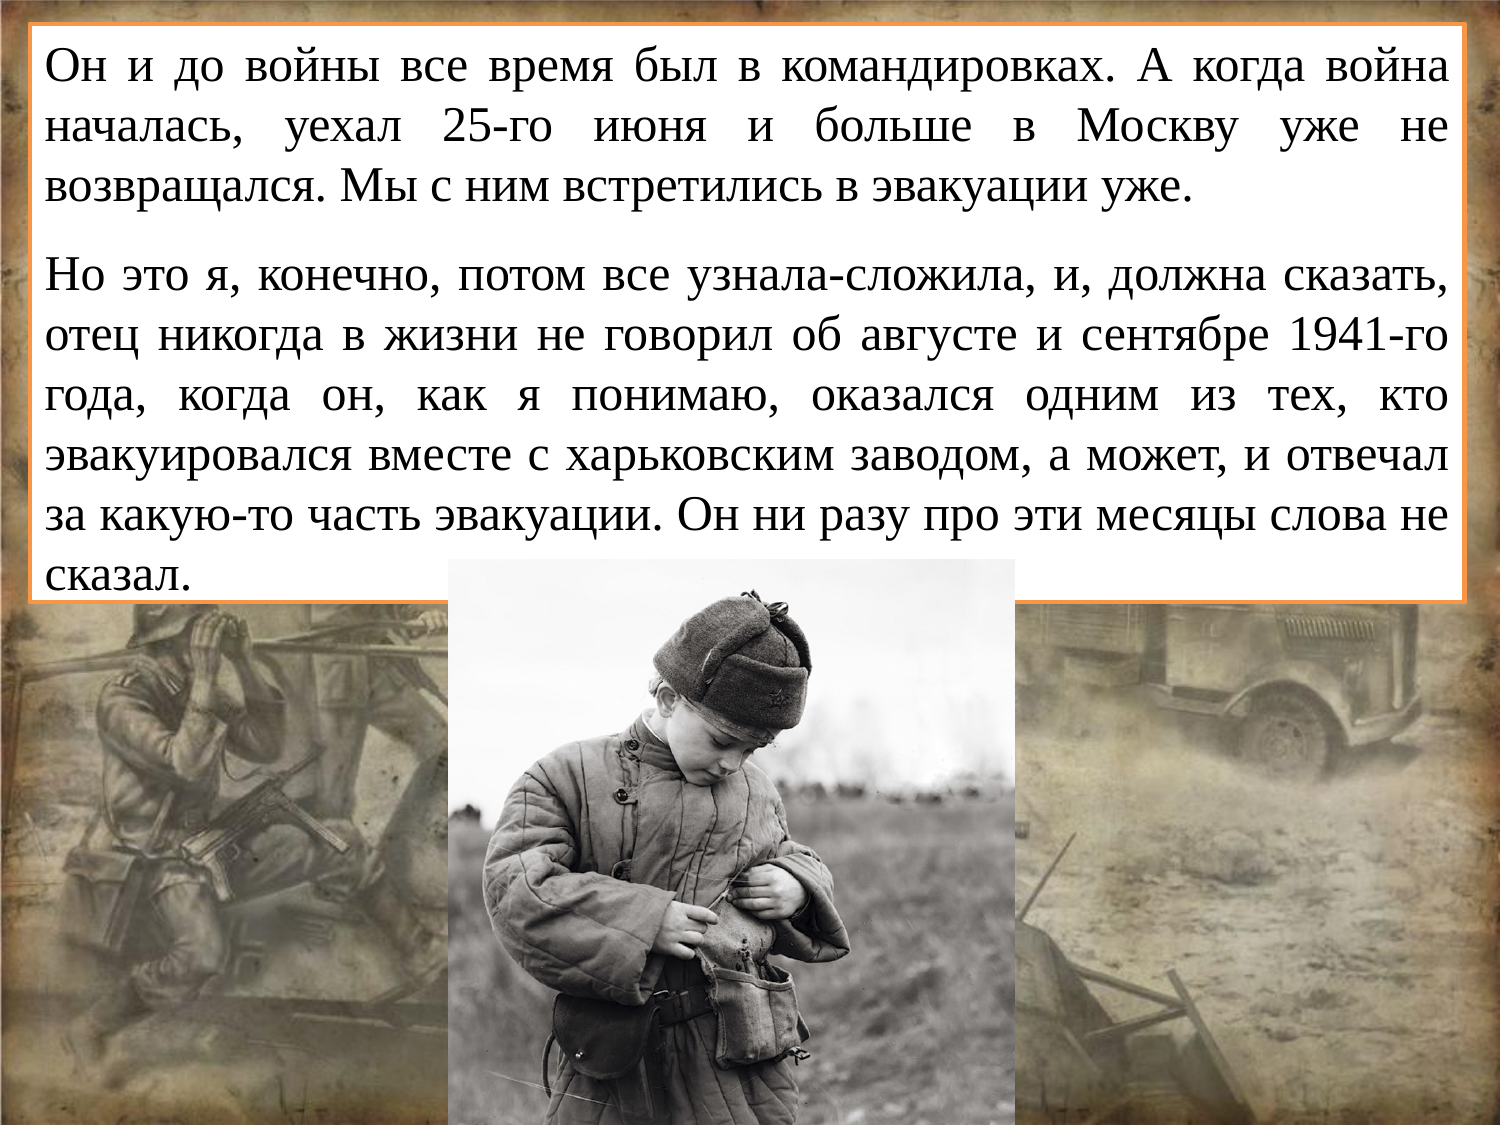

Он и до войны все время был в командировках. А когда война началась, уехал 25-го июня и больше в Москву уже не возвращался. Мы с ним встретились в эвакуации уже.
Но это я, конечно, потом все узнала-сложила, и, должна сказать, отец никогда в жизни не говорил об августе и сентябре 1941-го года, когда он, как я понимаю, оказался одним из тех, кто эвакуировался вместе с харьковским заводом, а может, и отвечал за какую-то часть эвакуации. Он ни разу про эти месяцы слова не сказал.
#